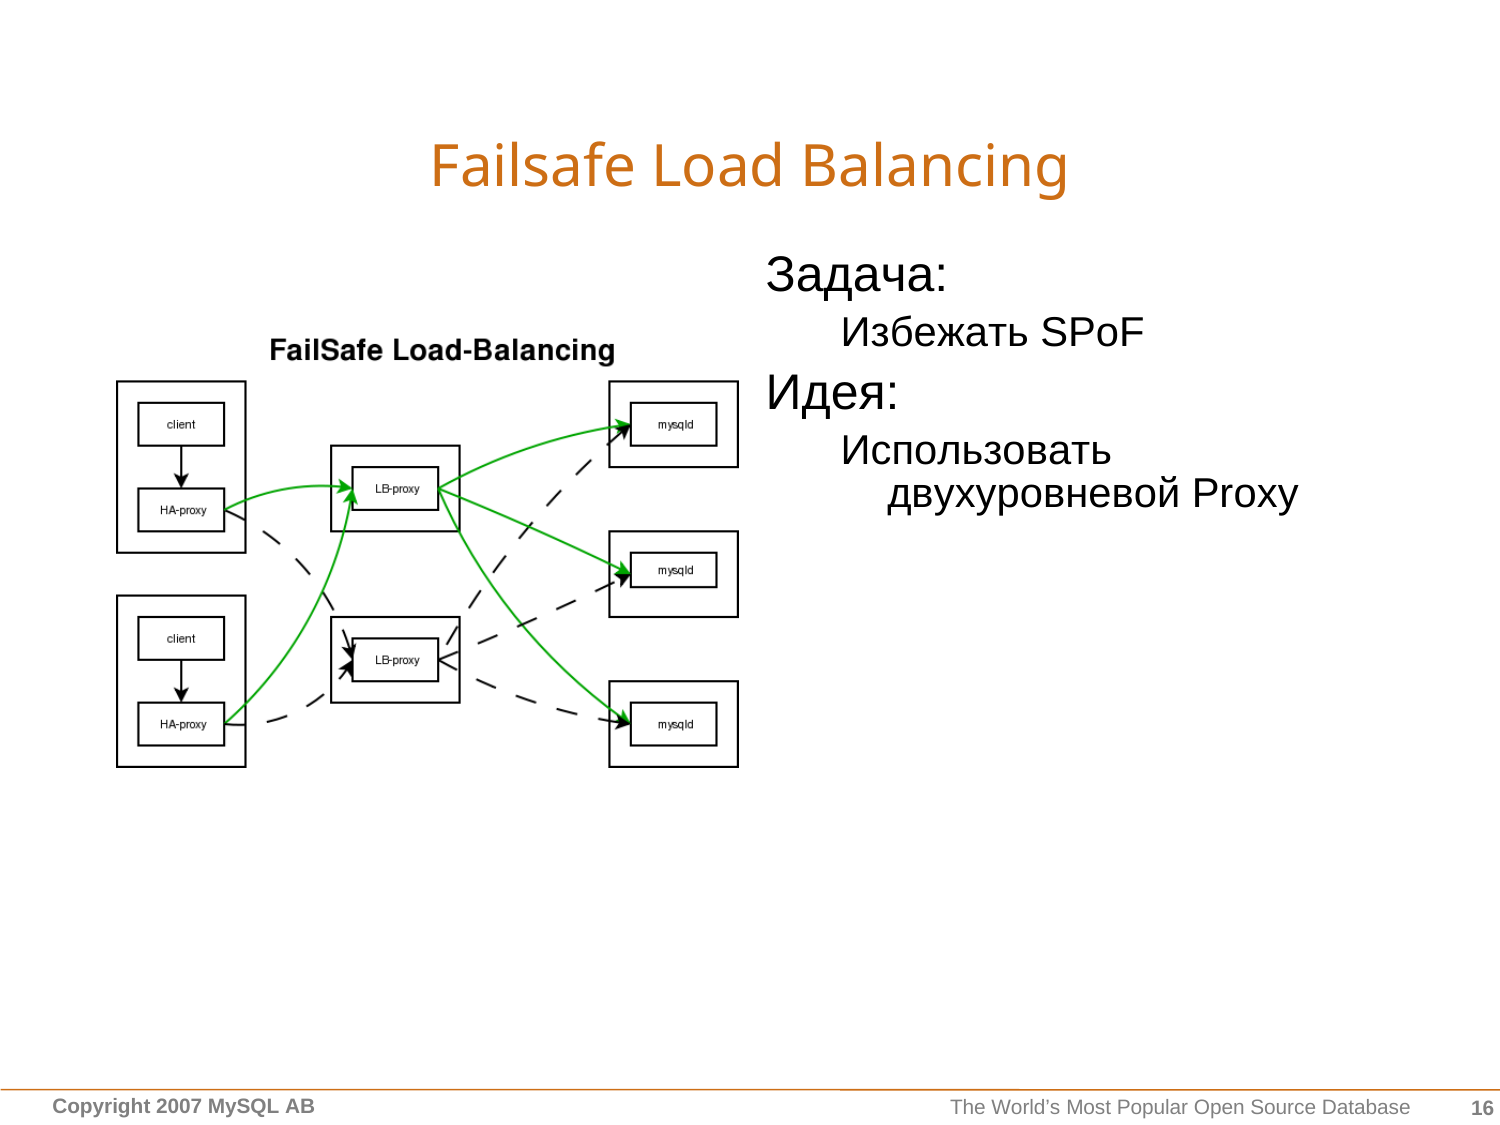

# Failsafe Load Balancing
Задача:
Избежать SPoF
Идея:
Использовать двухуровневой Proxy